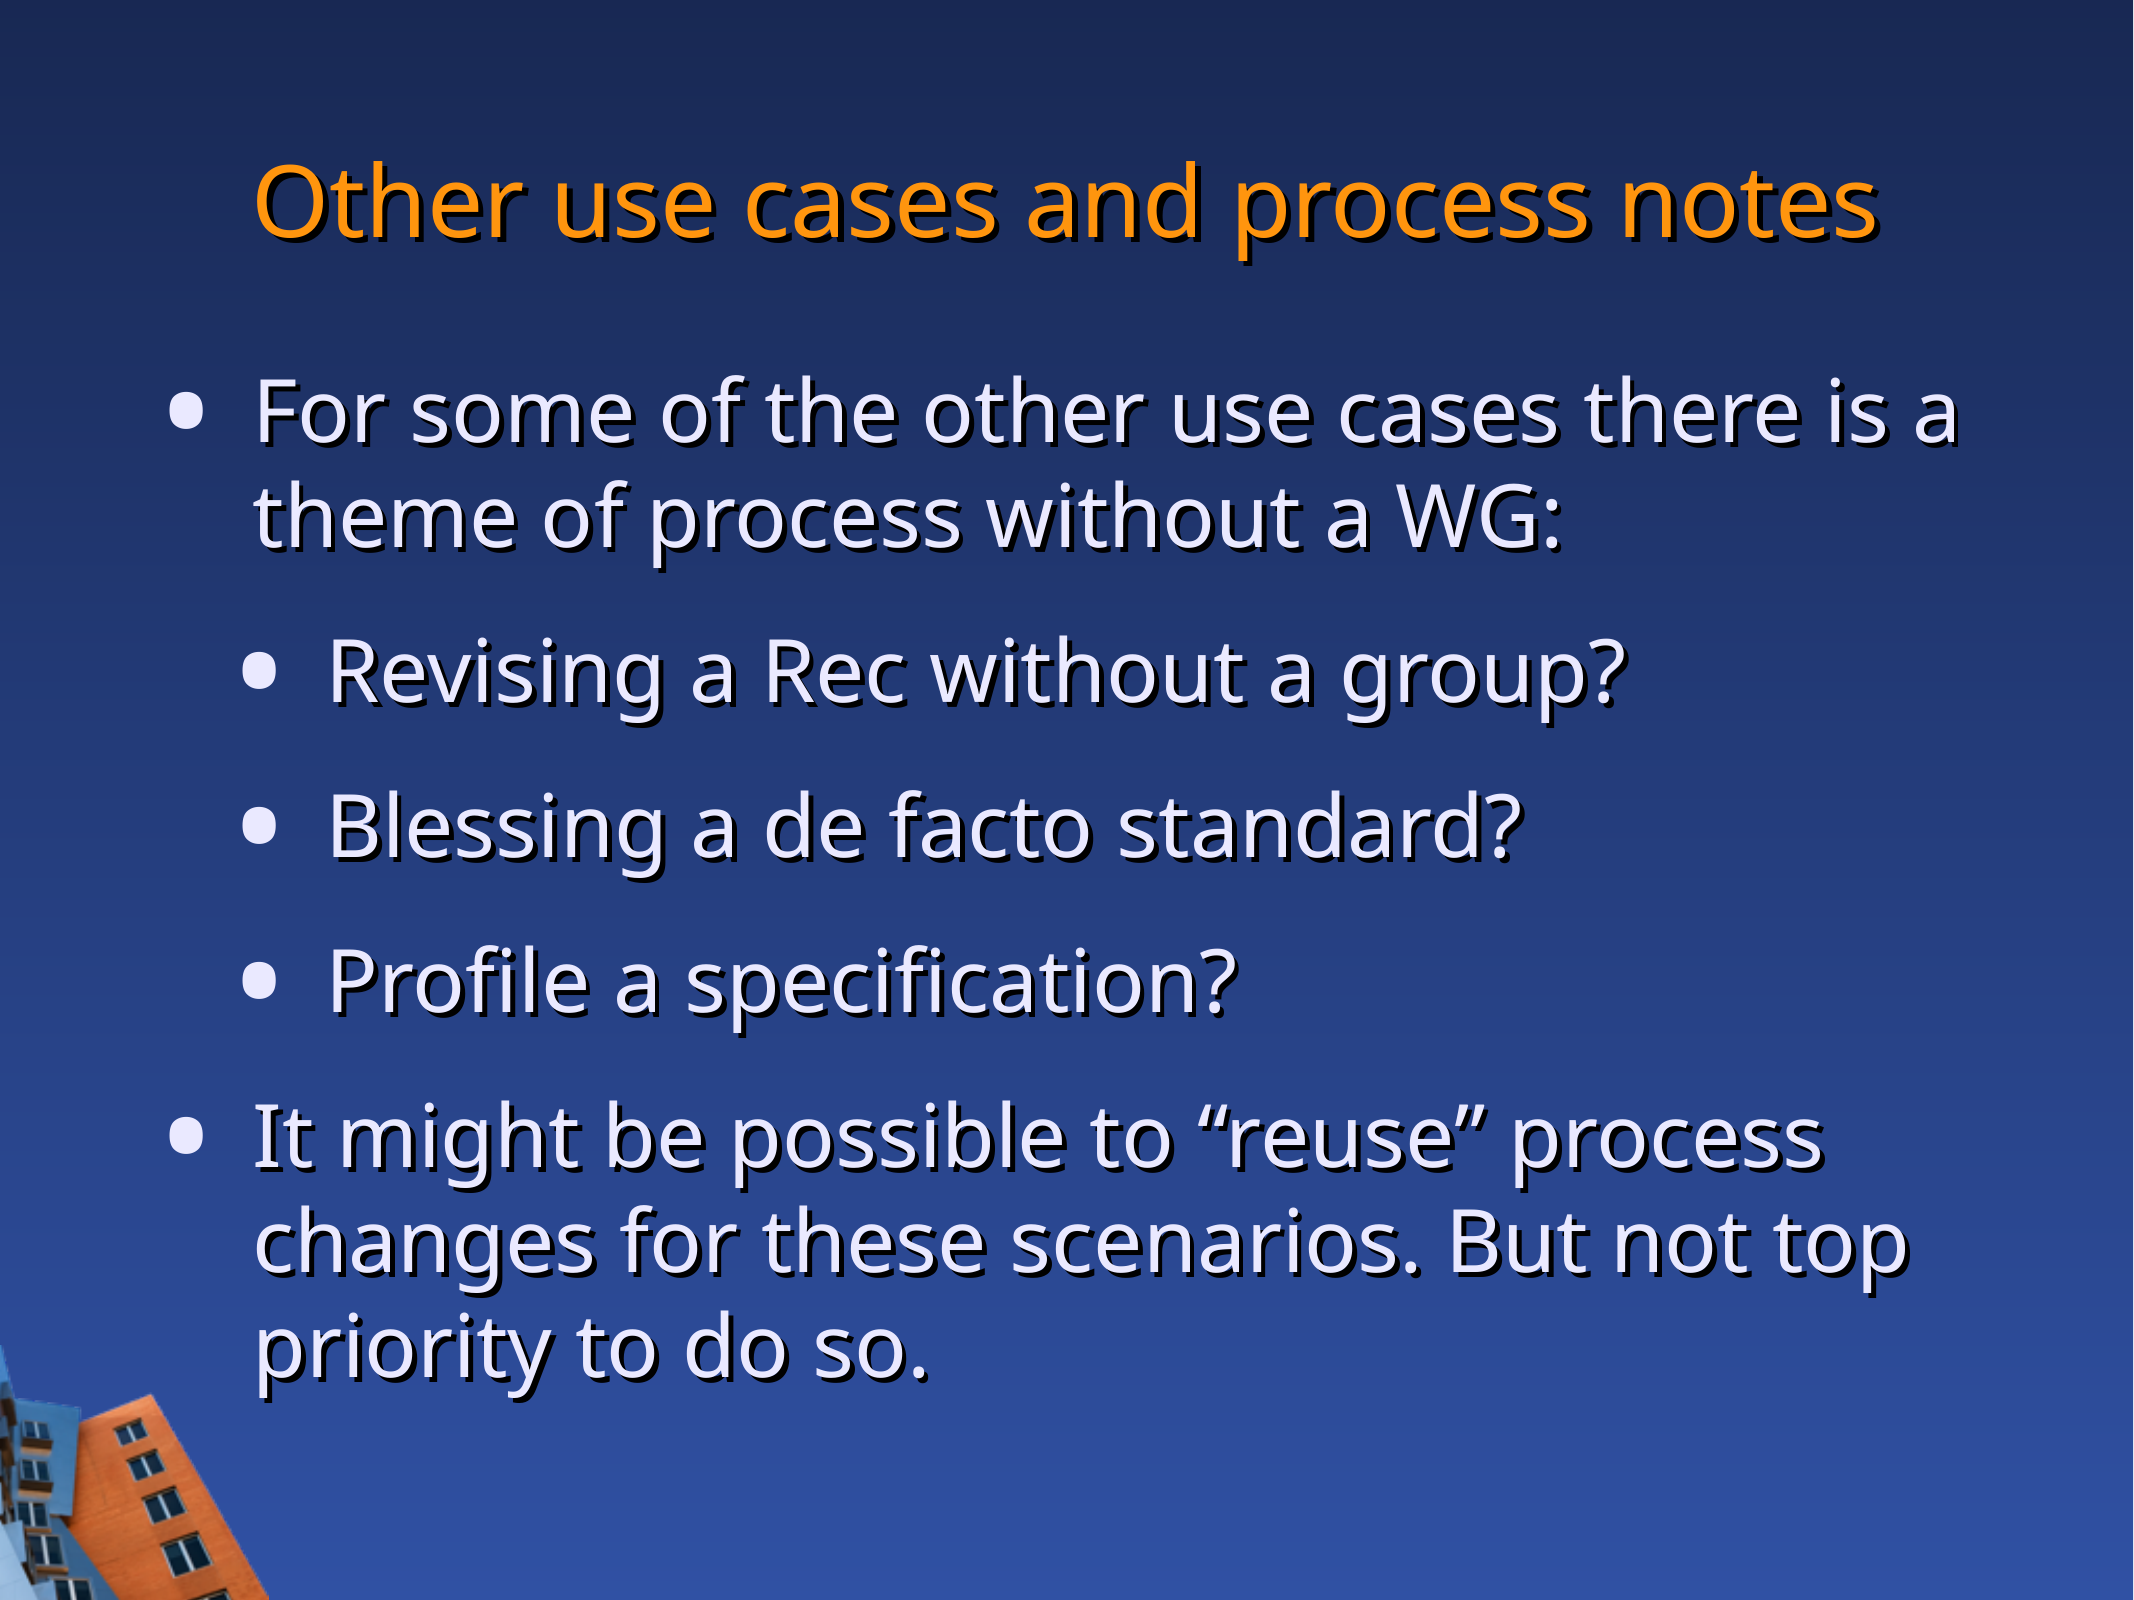

# Other use cases and process notes
For some of the other use cases there is a theme of process without a WG:
Revising a Rec without a group?
Blessing a de facto standard?
Profile a specification?
It might be possible to “reuse” process changes for these scenarios. But not top priority to do so.